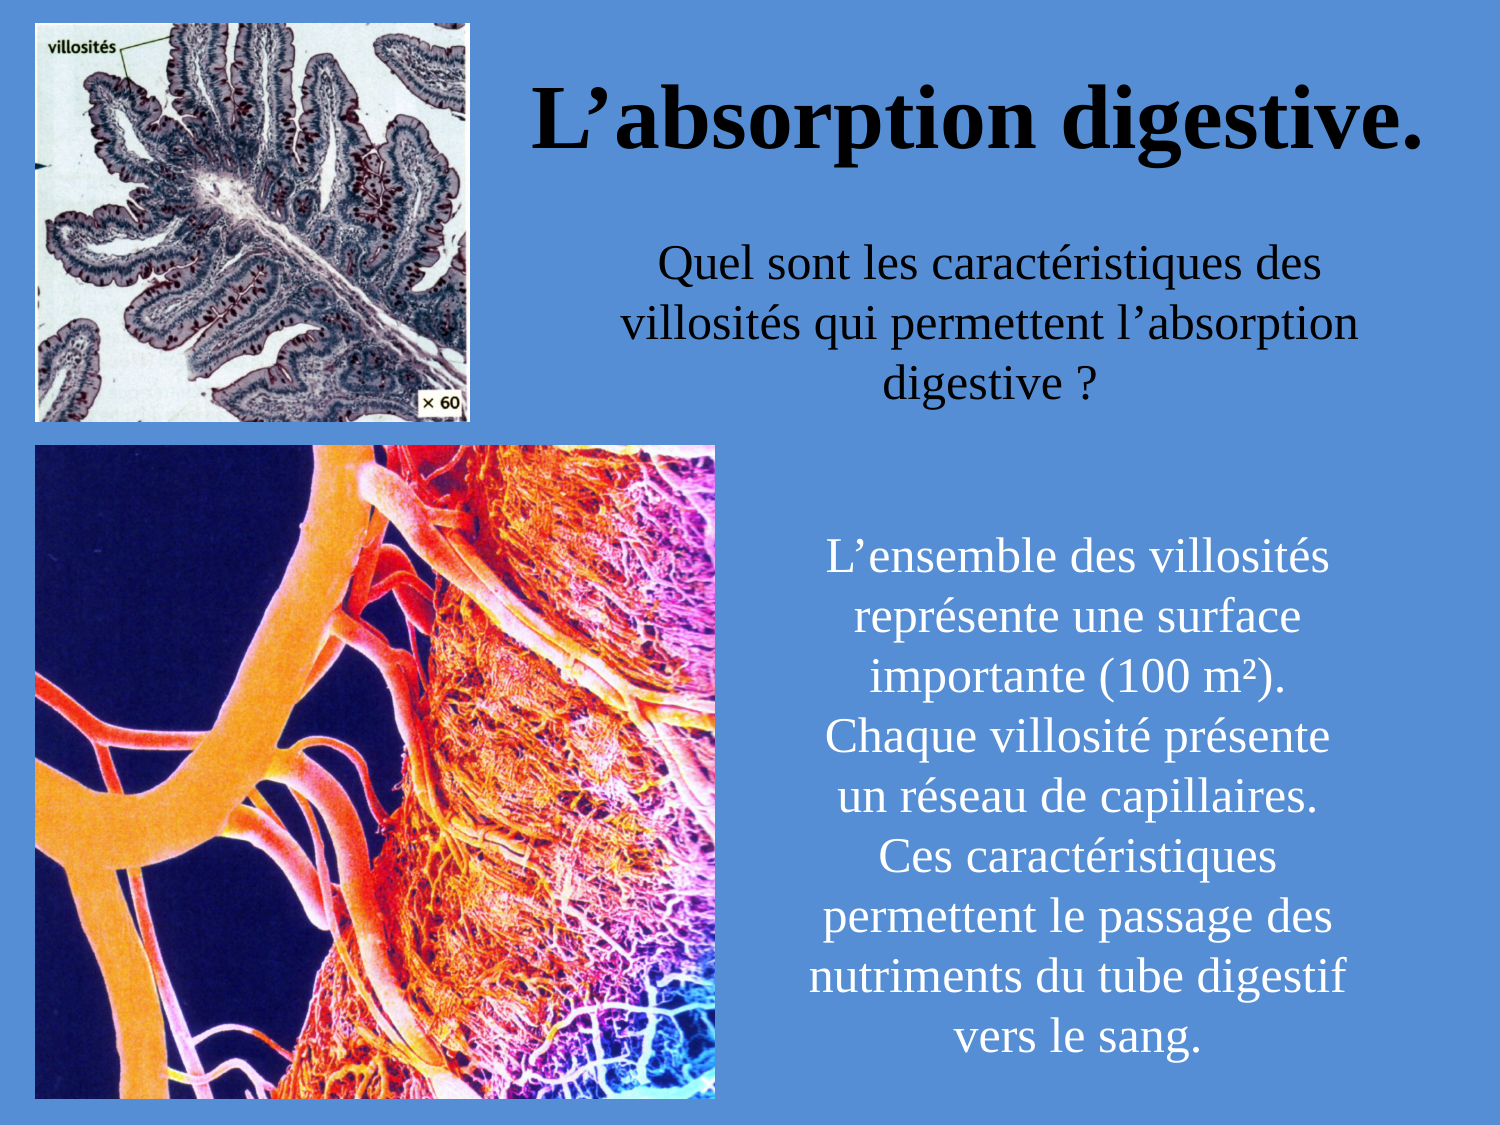

# L’absorption digestive.
Quel sont les caractéristiques des villosités qui permettent l’absorption digestive ?
L’ensemble des villosités représente une surface importante (100 m²).
Chaque villosité présente un réseau de capillaires. Ces caractéristiques permettent le passage des nutriments du tube digestif vers le sang.